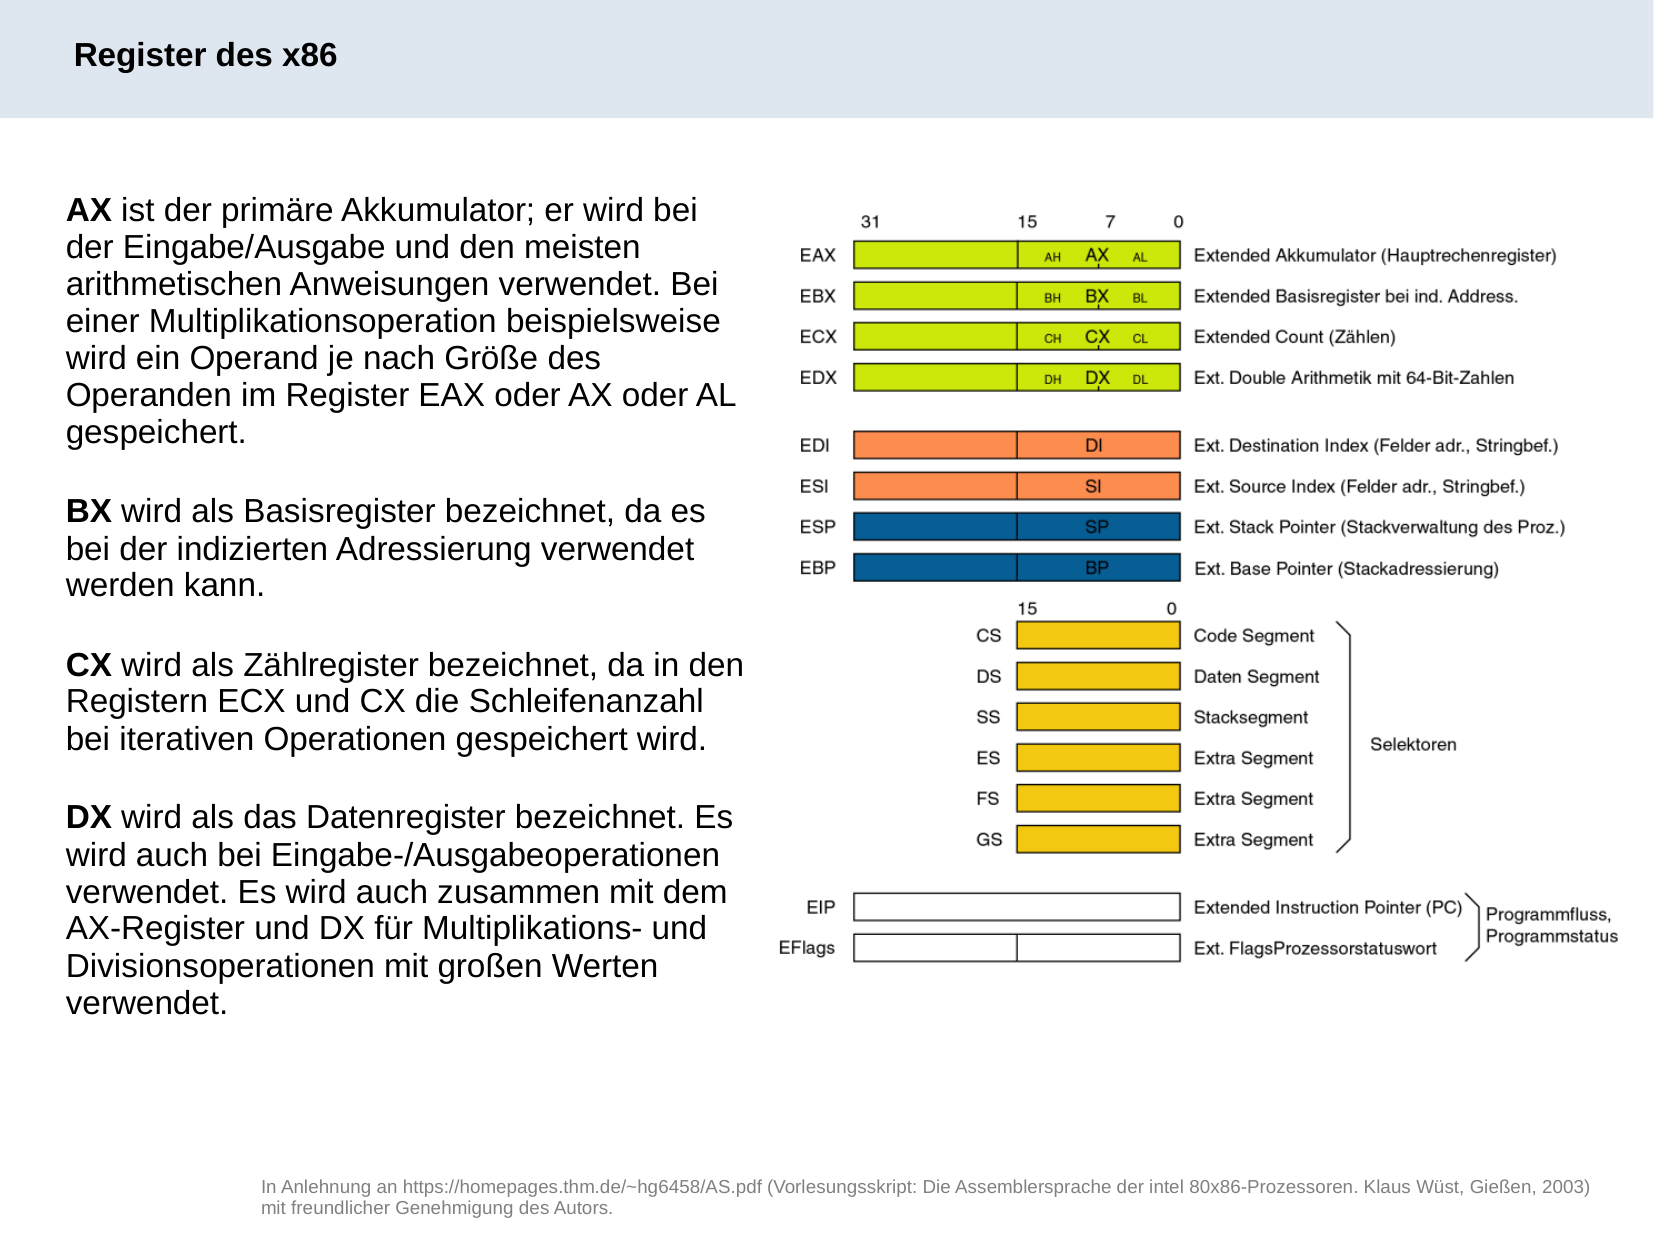

Register des x86
AX ist der primäre Akkumulator; er wird bei der Eingabe/Ausgabe und den meisten arithmetischen Anweisungen verwendet. Bei einer Multiplikationsoperation beispielsweise wird ein Operand je nach Größe des Operanden im Register EAX oder AX oder AL gespeichert.
BX wird als Basisregister bezeichnet, da es bei der indizierten Adressierung verwendet werden kann.
CX wird als Zählregister bezeichnet, da in den Registern ECX und CX die Schleifenanzahl bei iterativen Operationen gespeichert wird.
DX wird als das Datenregister bezeichnet. Es wird auch bei Eingabe-/Ausgabeoperationen verwendet. Es wird auch zusammen mit dem AX-Register und DX für Multiplikations- und Divisionsoperationen mit großen Werten verwendet.
In Anlehnung an https://homepages.thm.de/~hg6458/AS.pdf (Vorlesungsskript: Die Assemblersprache der intel 80x86-Prozessoren. Klaus Wüst, Gießen, 2003)
mit freundlicher Genehmigung des Autors.